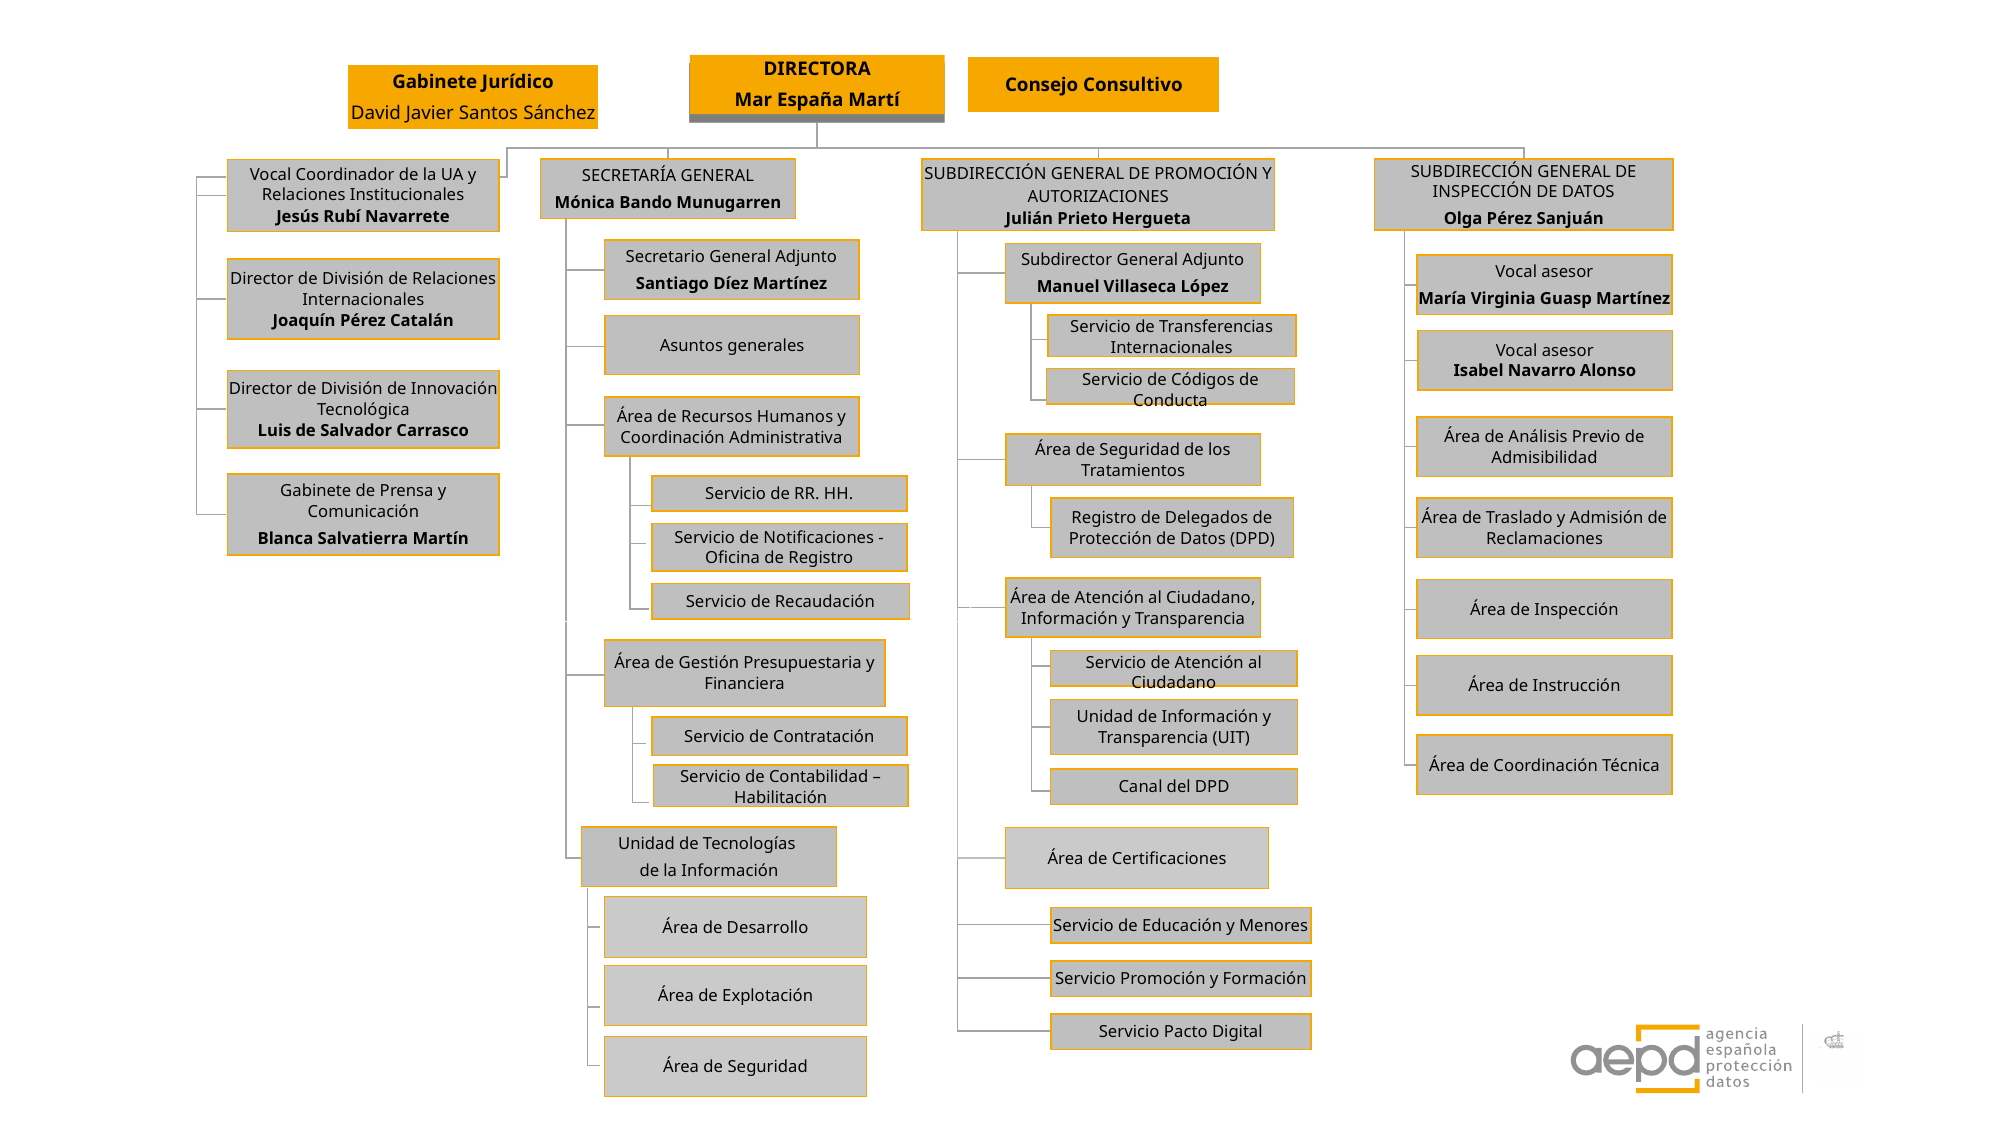

DIRECTORA
Mar España Martí
Consejo Consultivo
Gabinete Jurídico
David Javier Santos Sánchez
SUBDIRECCIÓN GENERAL DE PROMOCIÓN Y AUTORIZACIONES
Julián Prieto Hergueta
SUBDIRECCIÓN GENERAL DE INSPECCIÓN DE DATOS
Olga Pérez Sanjuán
SECRETARÍA GENERAL
Mónica Bando Munugarren
Vocal Coordinador de la UA y Relaciones Institucionales
Jesús Rubí Navarrete
Secretario General Adjunto
Santiago Díez Martínez
Subdirector General Adjunto
Manuel Villaseca López
Vocal asesor
María Virginia Guasp Martínez
Director de División de Relaciones Internacionales
Joaquín Pérez Catalán
Servicio de Transferencias Internacionales
Asuntos generales
Vocal asesor
Isabel Navarro Alonso
Servicio de Códigos de Conducta
Director de División de Innovación Tecnológica
Luis de Salvador Carrasco
Área de Recursos Humanos y Coordinación Administrativa
Área de Análisis Previo de Admisibilidad
Área de Seguridad de los Tratamientos
Gabinete de Prensa y Comunicación
Blanca Salvatierra Martín
Servicio de RR. HH.
Registro de Delegados de Protección de Datos (DPD)
Área de Traslado y Admisión de Reclamaciones
Servicio de Notificaciones - Oficina de Registro
Área de Atención al Ciudadano, Información y Transparencia
Área de Inspección
Servicio de Recaudación
Área de Gestión Presupuestaria y Financiera
Servicio de Atención al Ciudadano
Área de Instrucción
Unidad de Información y Transparencia (UIT)
Servicio de Contratación
Área de Coordinación Técnica
Servicio de Contabilidad – Habilitación
Canal del DPD
Unidad de Tecnologías
de la Información
Área de Certificaciones
Servicio de Educación y Menores
Servicio Promoción y Formación
Servicio Pacto Digital
Área de Desarrollo
Área de Explotación
Área de Seguridad